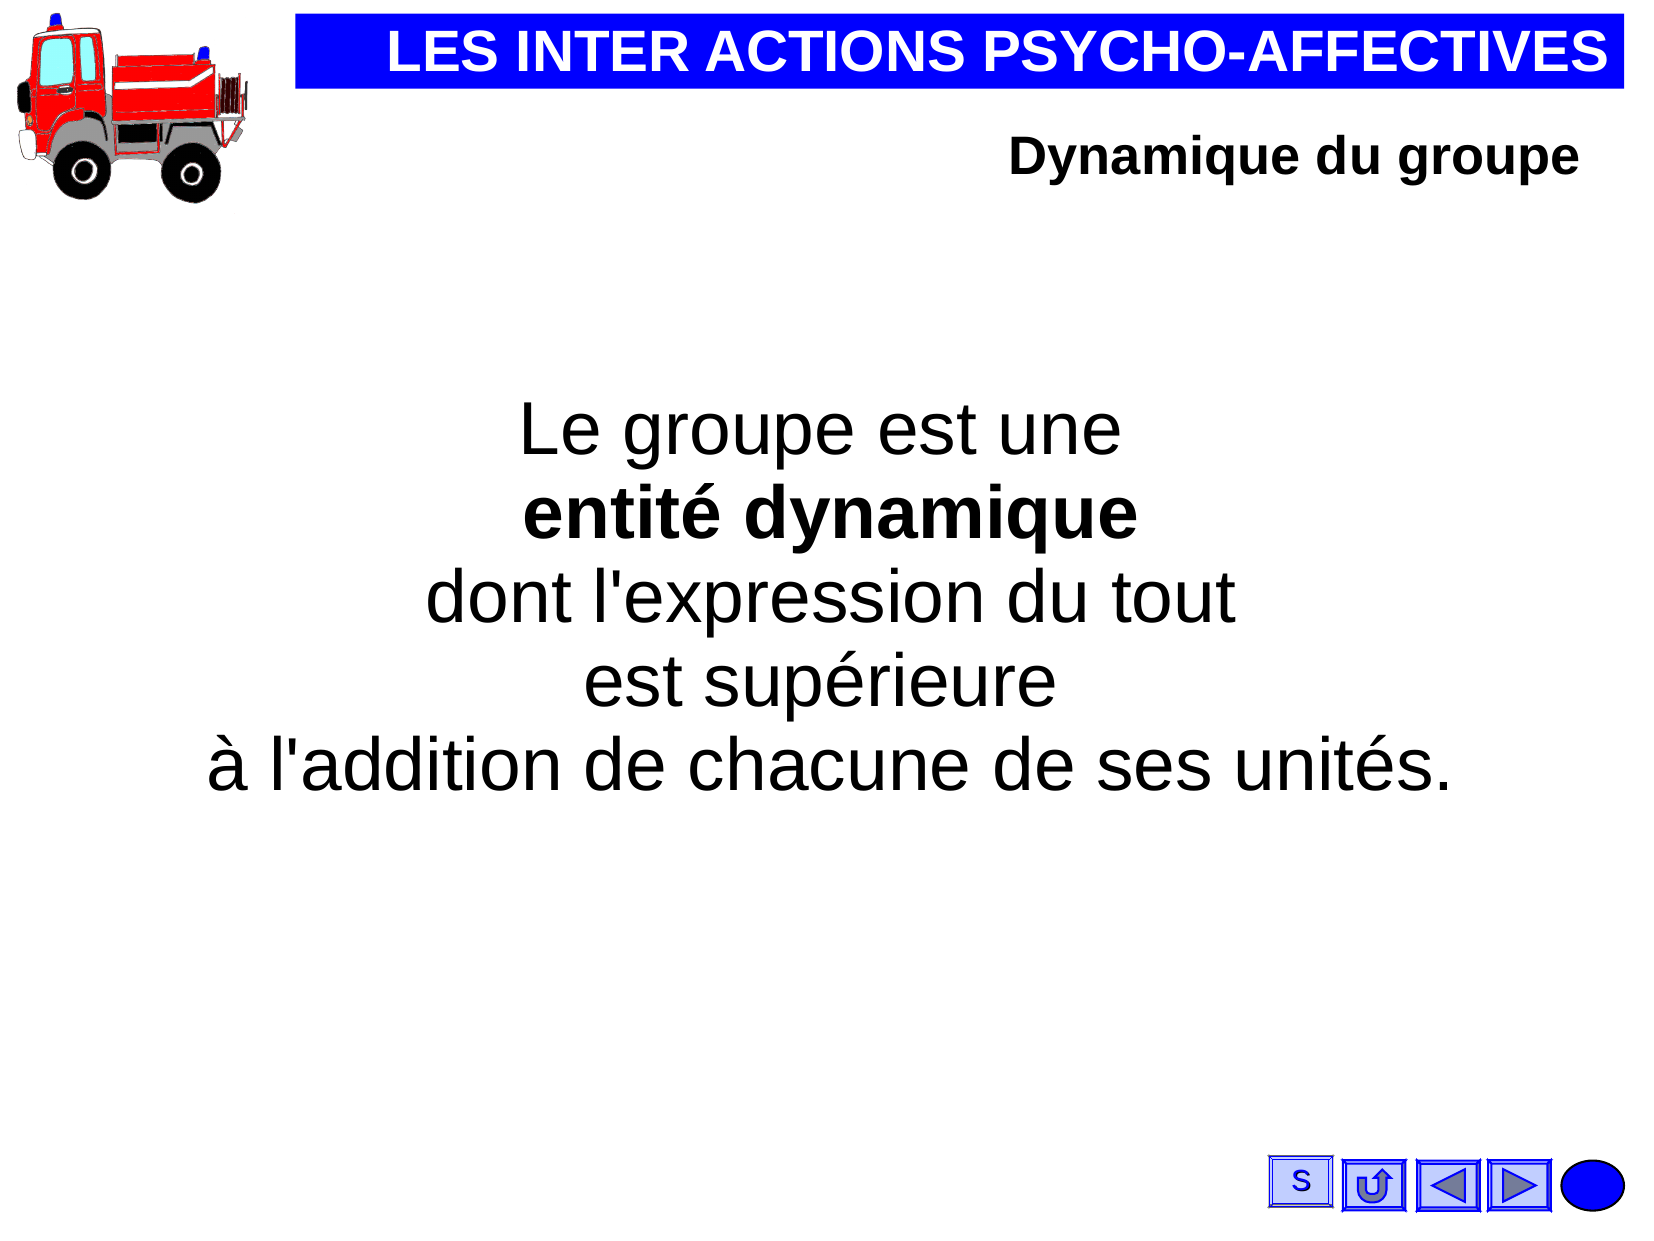

LES INTER ACTIONS PSYCHO-AFFECTIVES
Dynamique du groupe
Le groupe est une
entité dynamique
 dont l'expression du tout
est supérieure
à l'addition de chacune de ses unités.